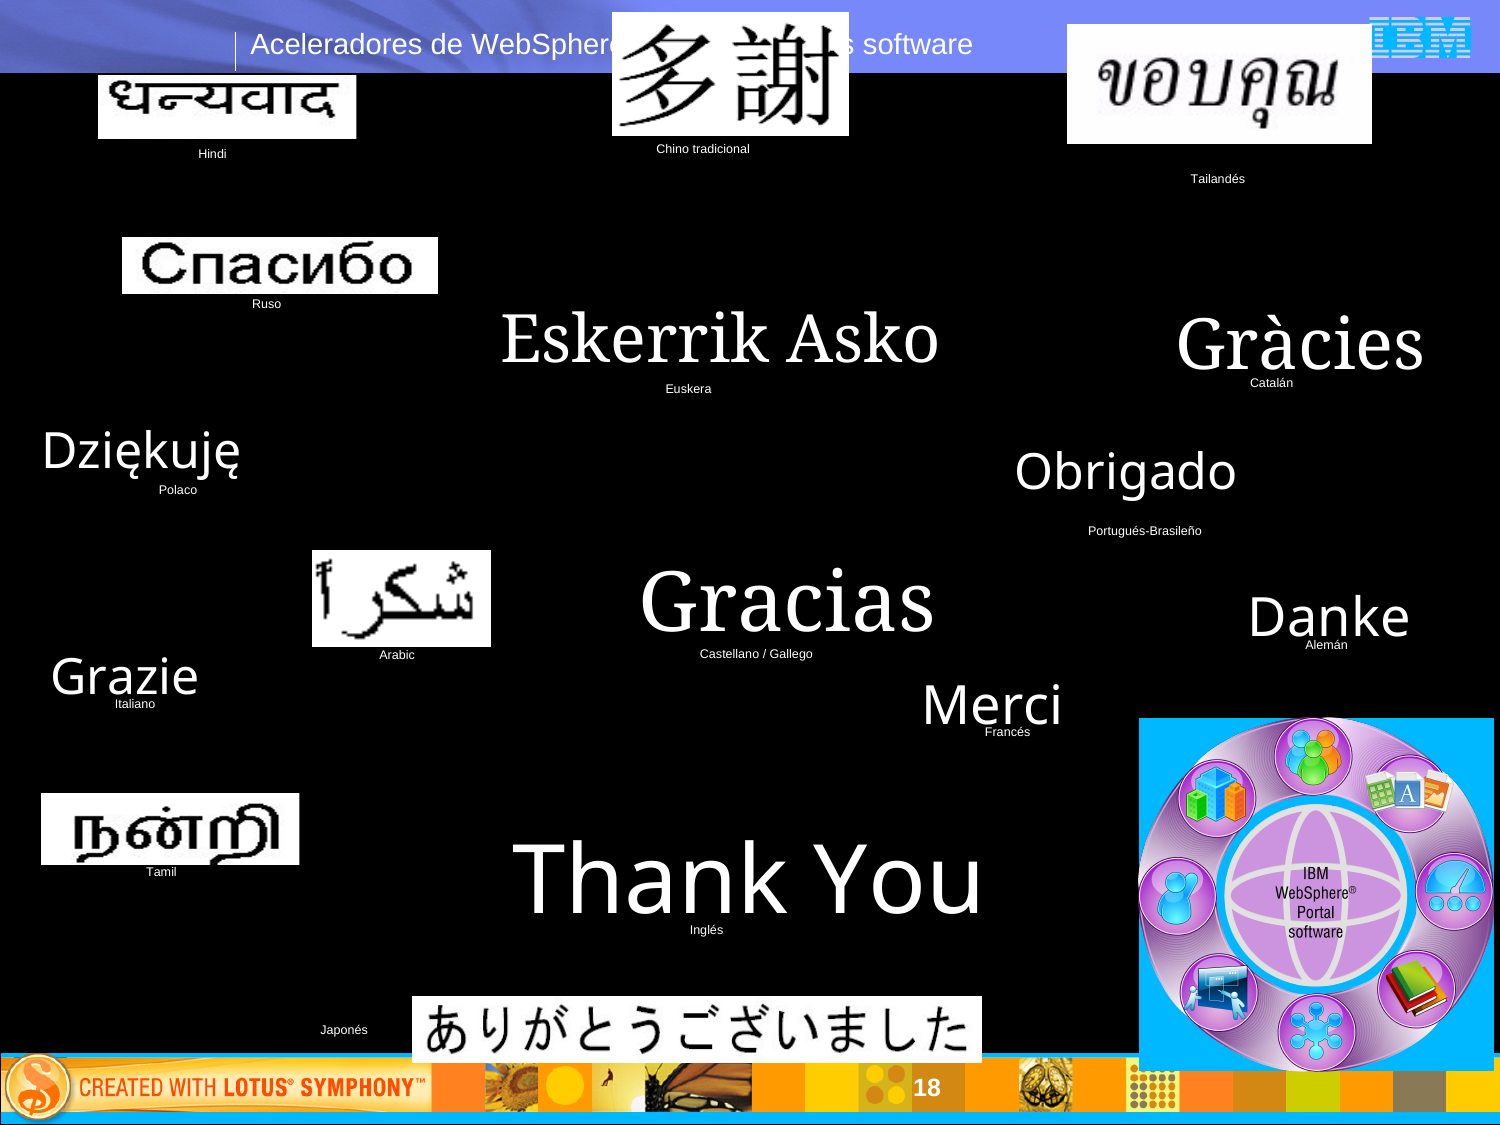

Chino tradicional
Hindi
Tailandés
Eskerrik Asko
Gràcies
Ruso
Catalán
Euskera
Dziękuję
Obrigado
Polaco
Portugués-Brasileño
Gracias
Danke
Alemán
Grazie
Castellano / Gallego
Arabic
Merci
Italiano
Francés
Thank You
Tamil
Inglés
Japonés